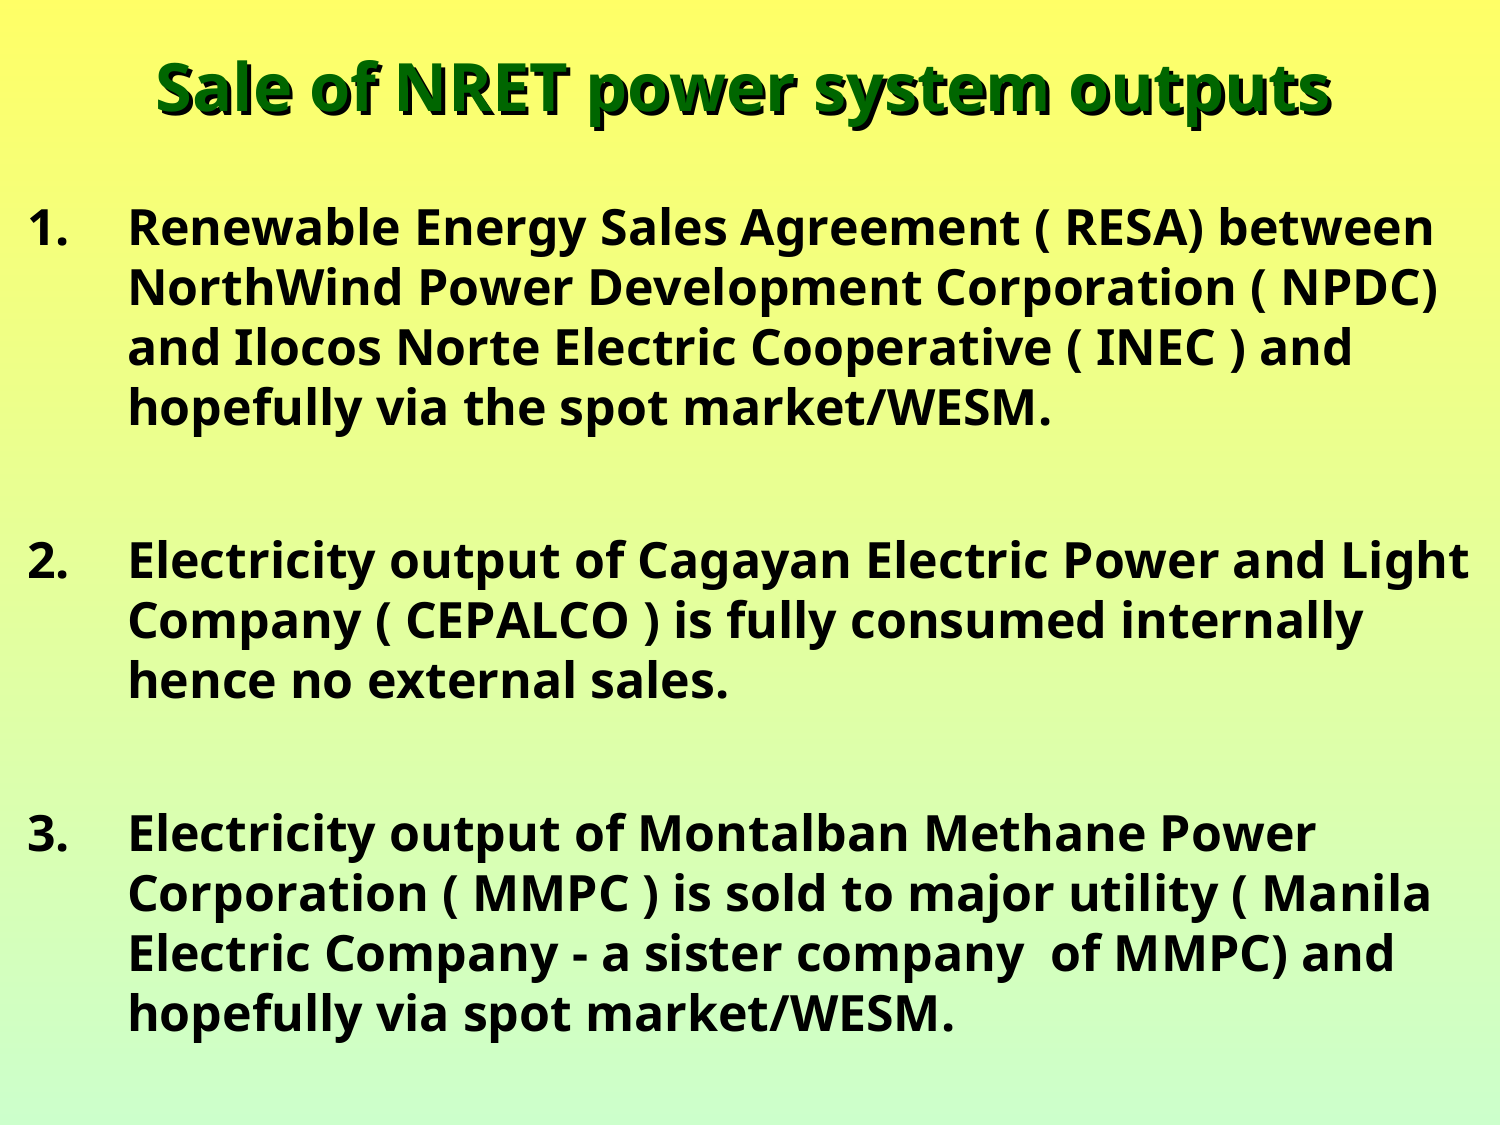

# Sale of NRET power system outputs
Renewable Energy Sales Agreement ( RESA) between NorthWind Power Development Corporation ( NPDC) and Ilocos Norte Electric Cooperative ( INEC ) and hopefully via the spot market/WESM.
Electricity output of Cagayan Electric Power and Light Company ( CEPALCO ) is fully consumed internally hence no external sales.
Electricity output of Montalban Methane Power Corporation ( MMPC ) is sold to major utility ( Manila Electric Company - a sister company of MMPC) and hopefully via spot market/WESM.